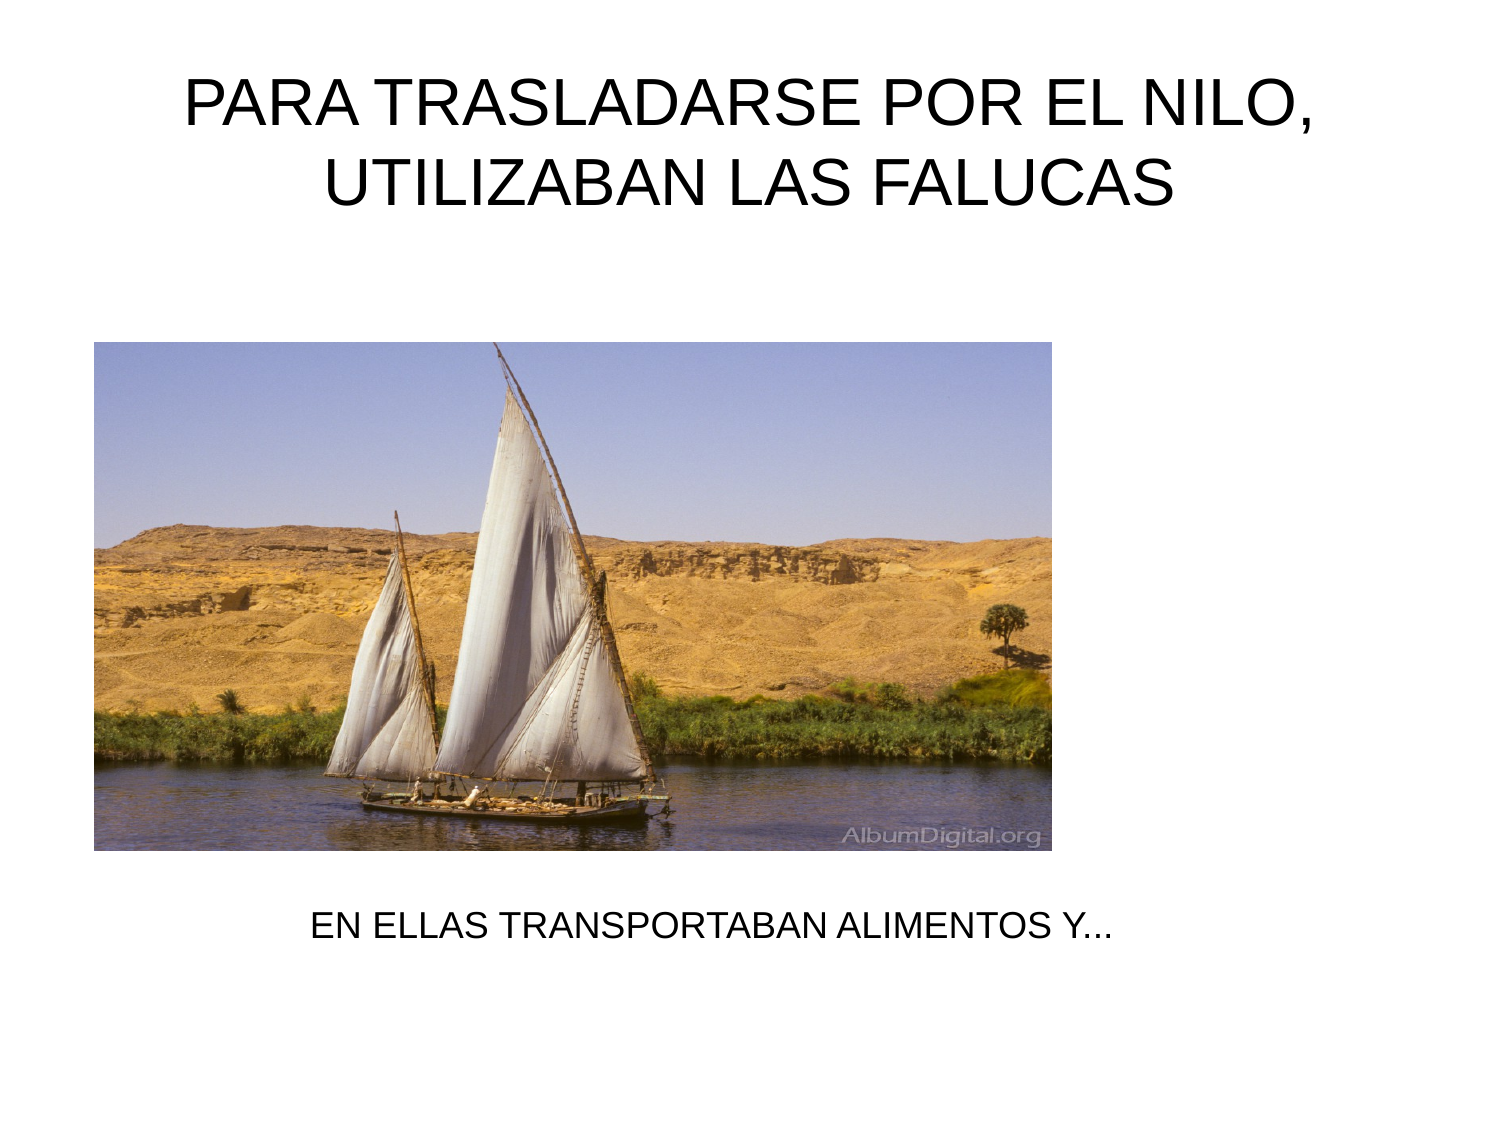

# PARA TRASLADARSE POR EL NILO, UTILIZABAN LAS FALUCAS
EN ELLAS TRANSPORTABAN ALIMENTOS Y...